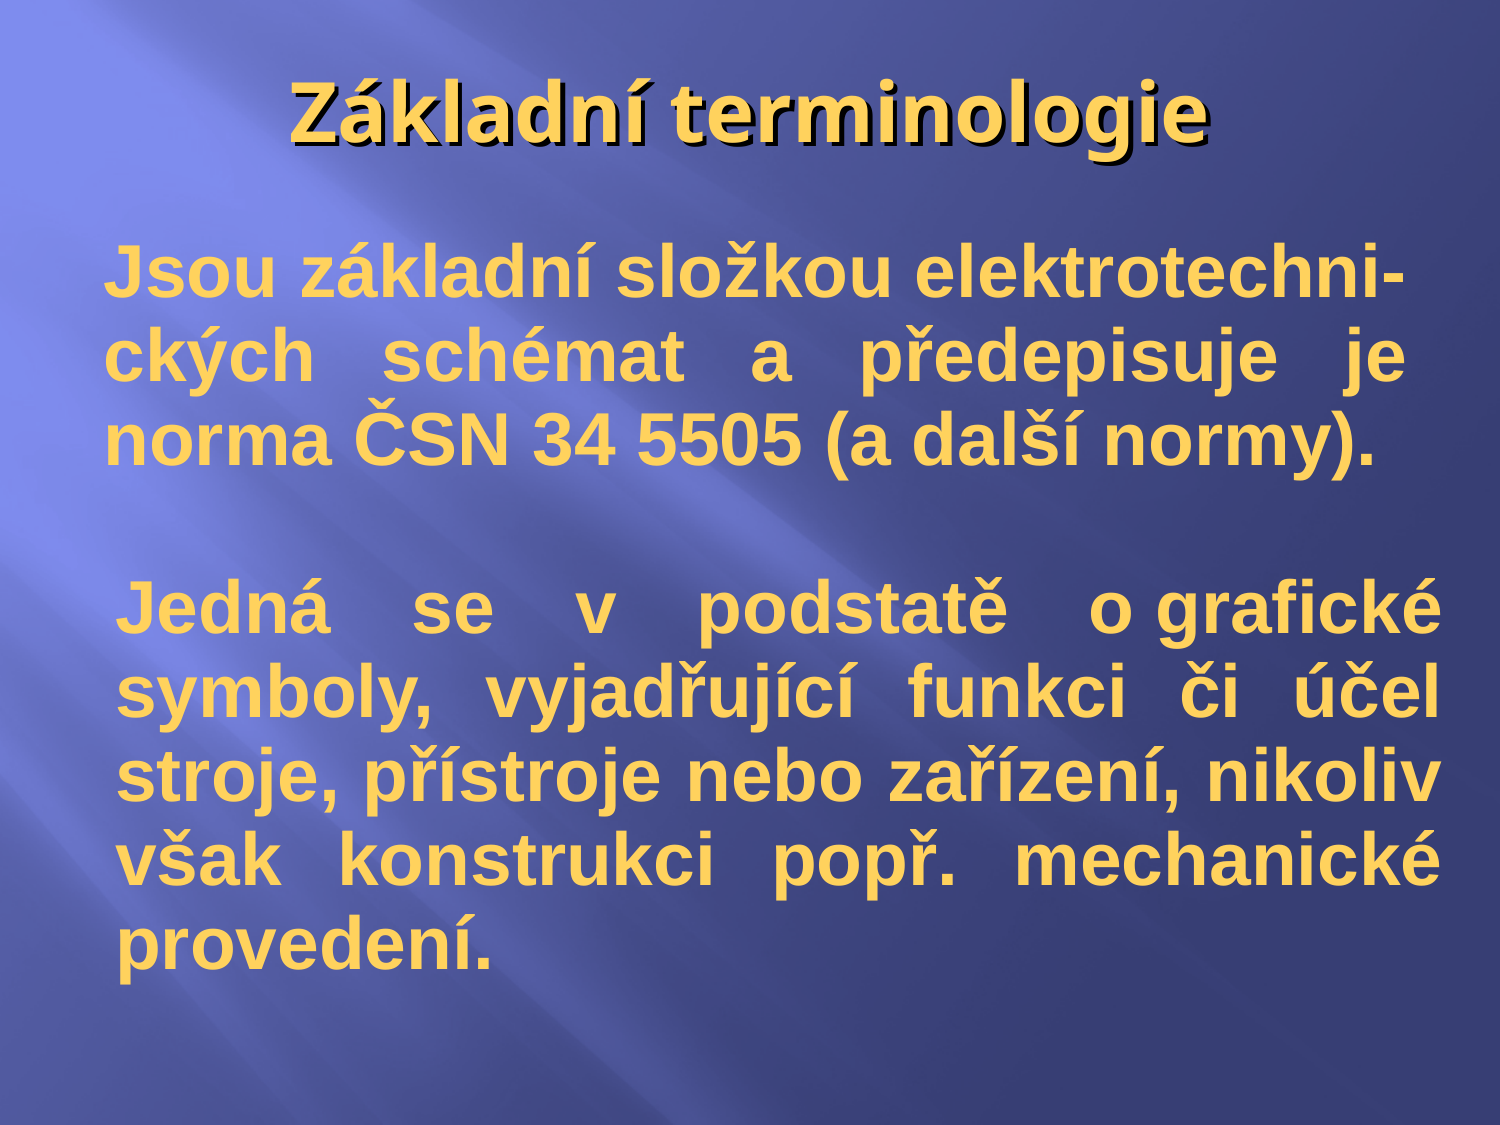

# Základní terminologie
Jsou základní složkou elektrotechni-ckých schémat a předepisuje je norma ČSN 34 5505 (a další normy).
Jedná se v podstatě o grafické symboly, vyjadřující  funkci či účel stroje, přístroje nebo zařízení, nikoliv však konstrukci popř. mechanické provedení.